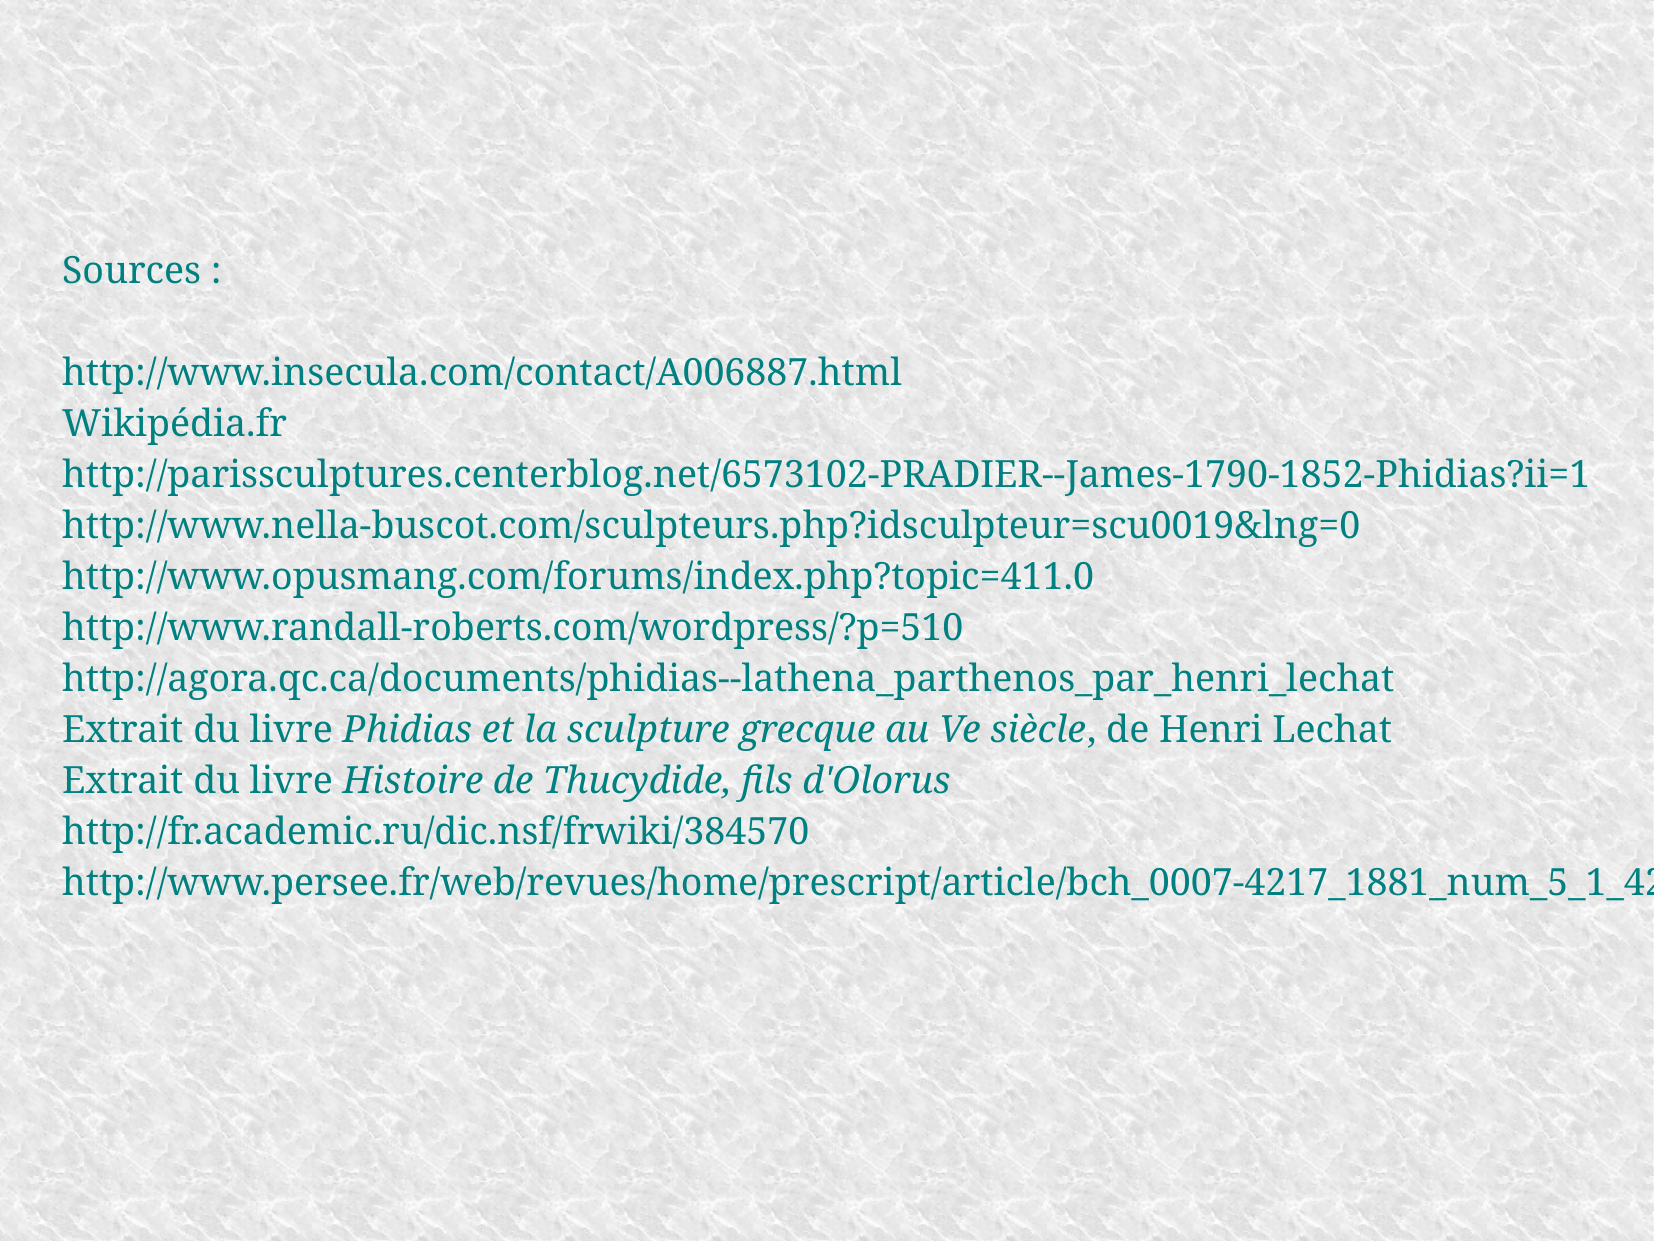

Sources :
http://www.insecula.com/contact/A006887.html
Wikipédia.fr
http://parissculptures.centerblog.net/6573102-PRADIER--James-1790-1852-Phidias?ii=1
http://www.nella-buscot.com/sculpteurs.php?idsculpteur=scu0019&lng=0
http://www.opusmang.com/forums/index.php?topic=411.0
http://www.randall-roberts.com/wordpress/?p=510
http://agora.qc.ca/documents/phidias--lathena_parthenos_par_henri_lechat
Extrait du livre Phidias et la sculpture grecque au Ve siècle, de Henri Lechat
Extrait du livre Histoire de Thucydide, fils d'Olorus
http://fr.academic.ru/dic.nsf/frwiki/384570
http://www.persee.fr/web/revues/home/prescript/article/bch_0007-4217_1881_num_5_1_4236